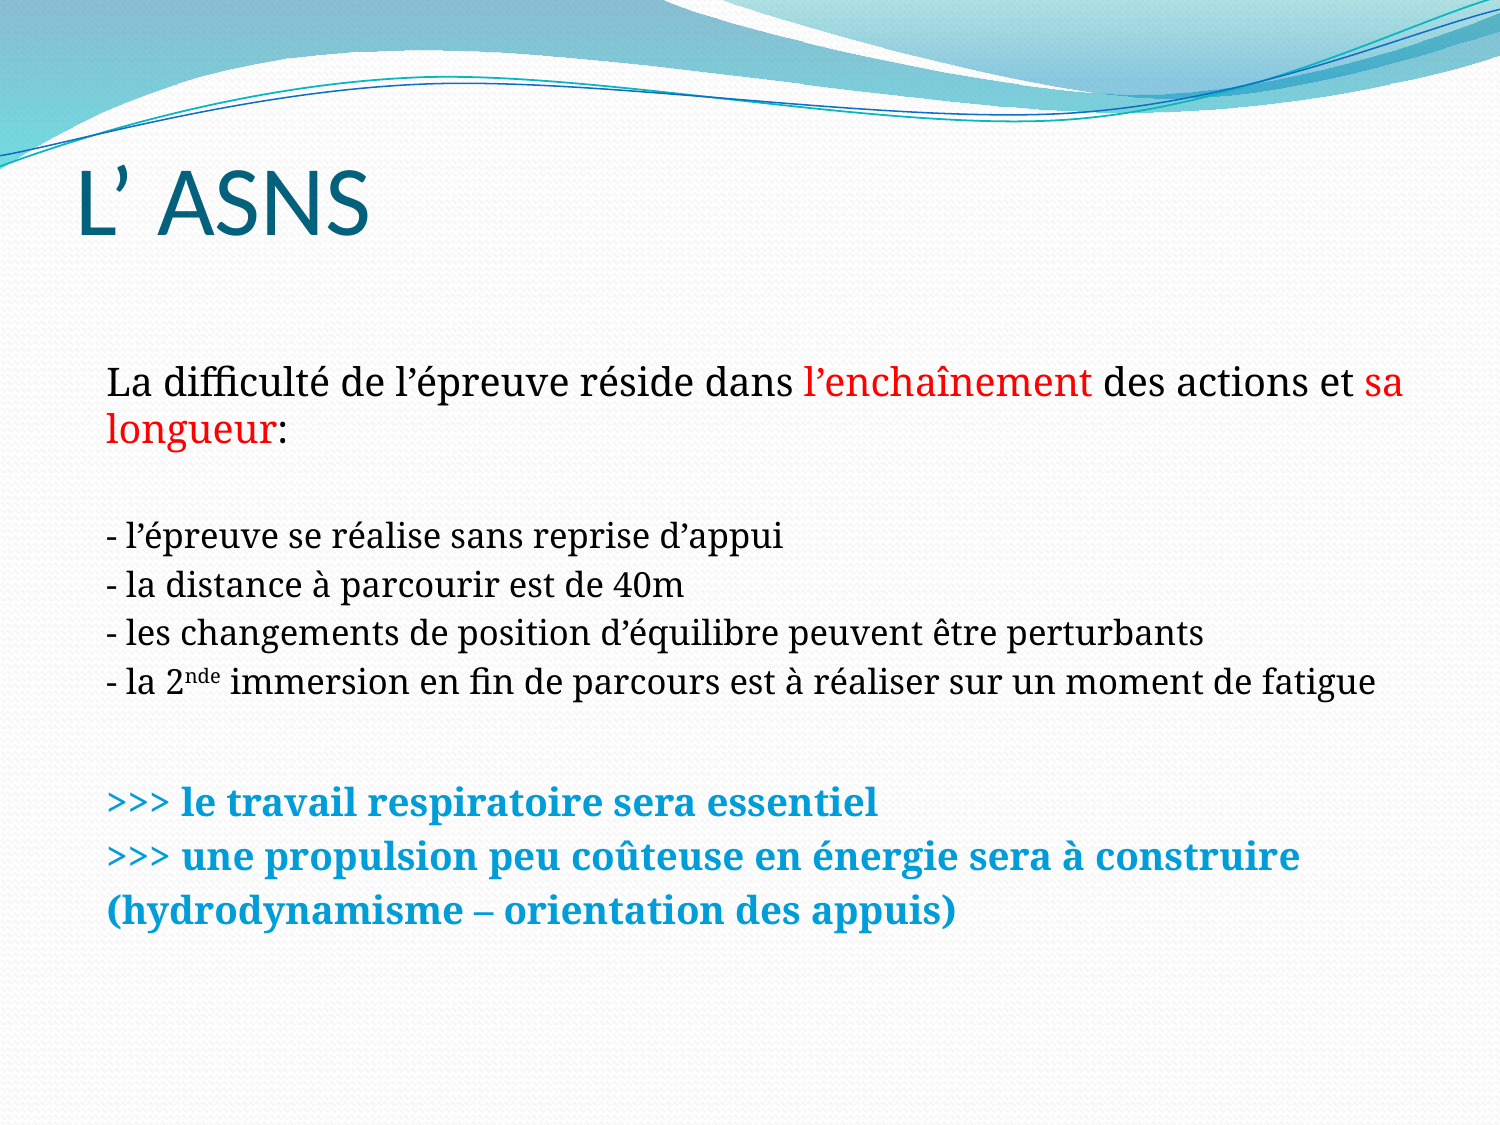

# L’ ASNS
La difficulté de l’épreuve réside dans l’enchaînement des actions et sa longueur:
	- l’épreuve se réalise sans reprise d’appui
	- la distance à parcourir est de 40m
	- les changements de position d’équilibre peuvent être perturbants
	- la 2nde immersion en fin de parcours est à réaliser sur un moment de fatigue
	>>> le travail respiratoire sera essentiel
	>>> une propulsion peu coûteuse en énergie sera à construire
				(hydrodynamisme – orientation des appuis)